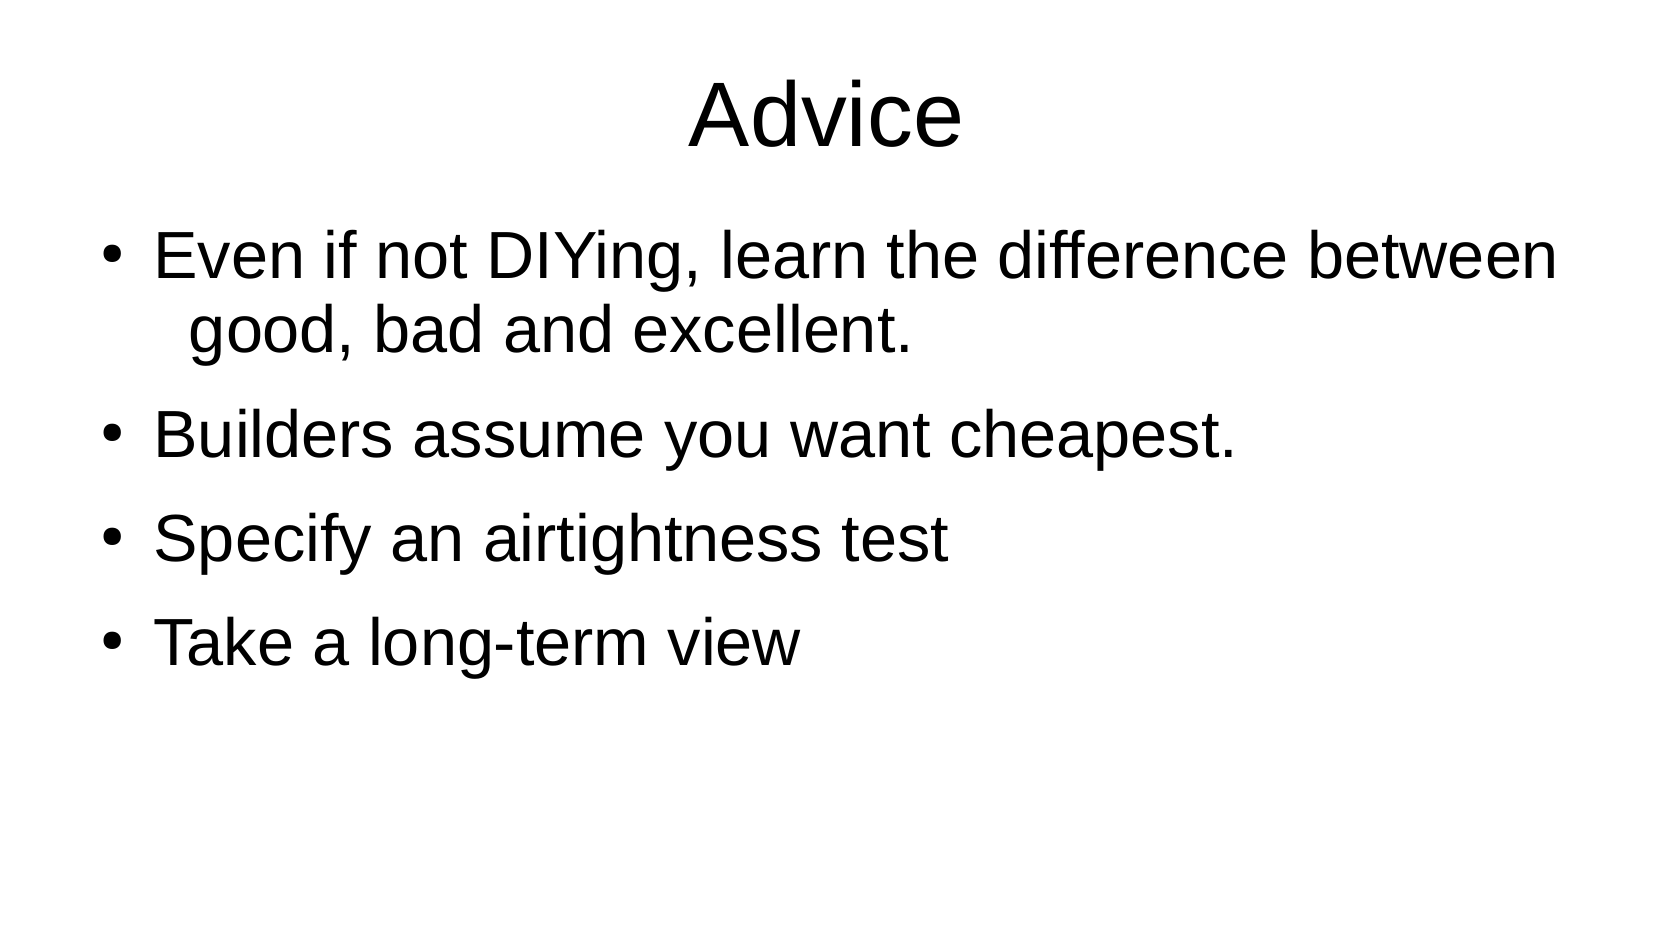

# Advice
Even if not DIYing, learn the difference between good, bad and excellent.
Builders assume you want cheapest.
Specify an airtightness test
Take a long-term view